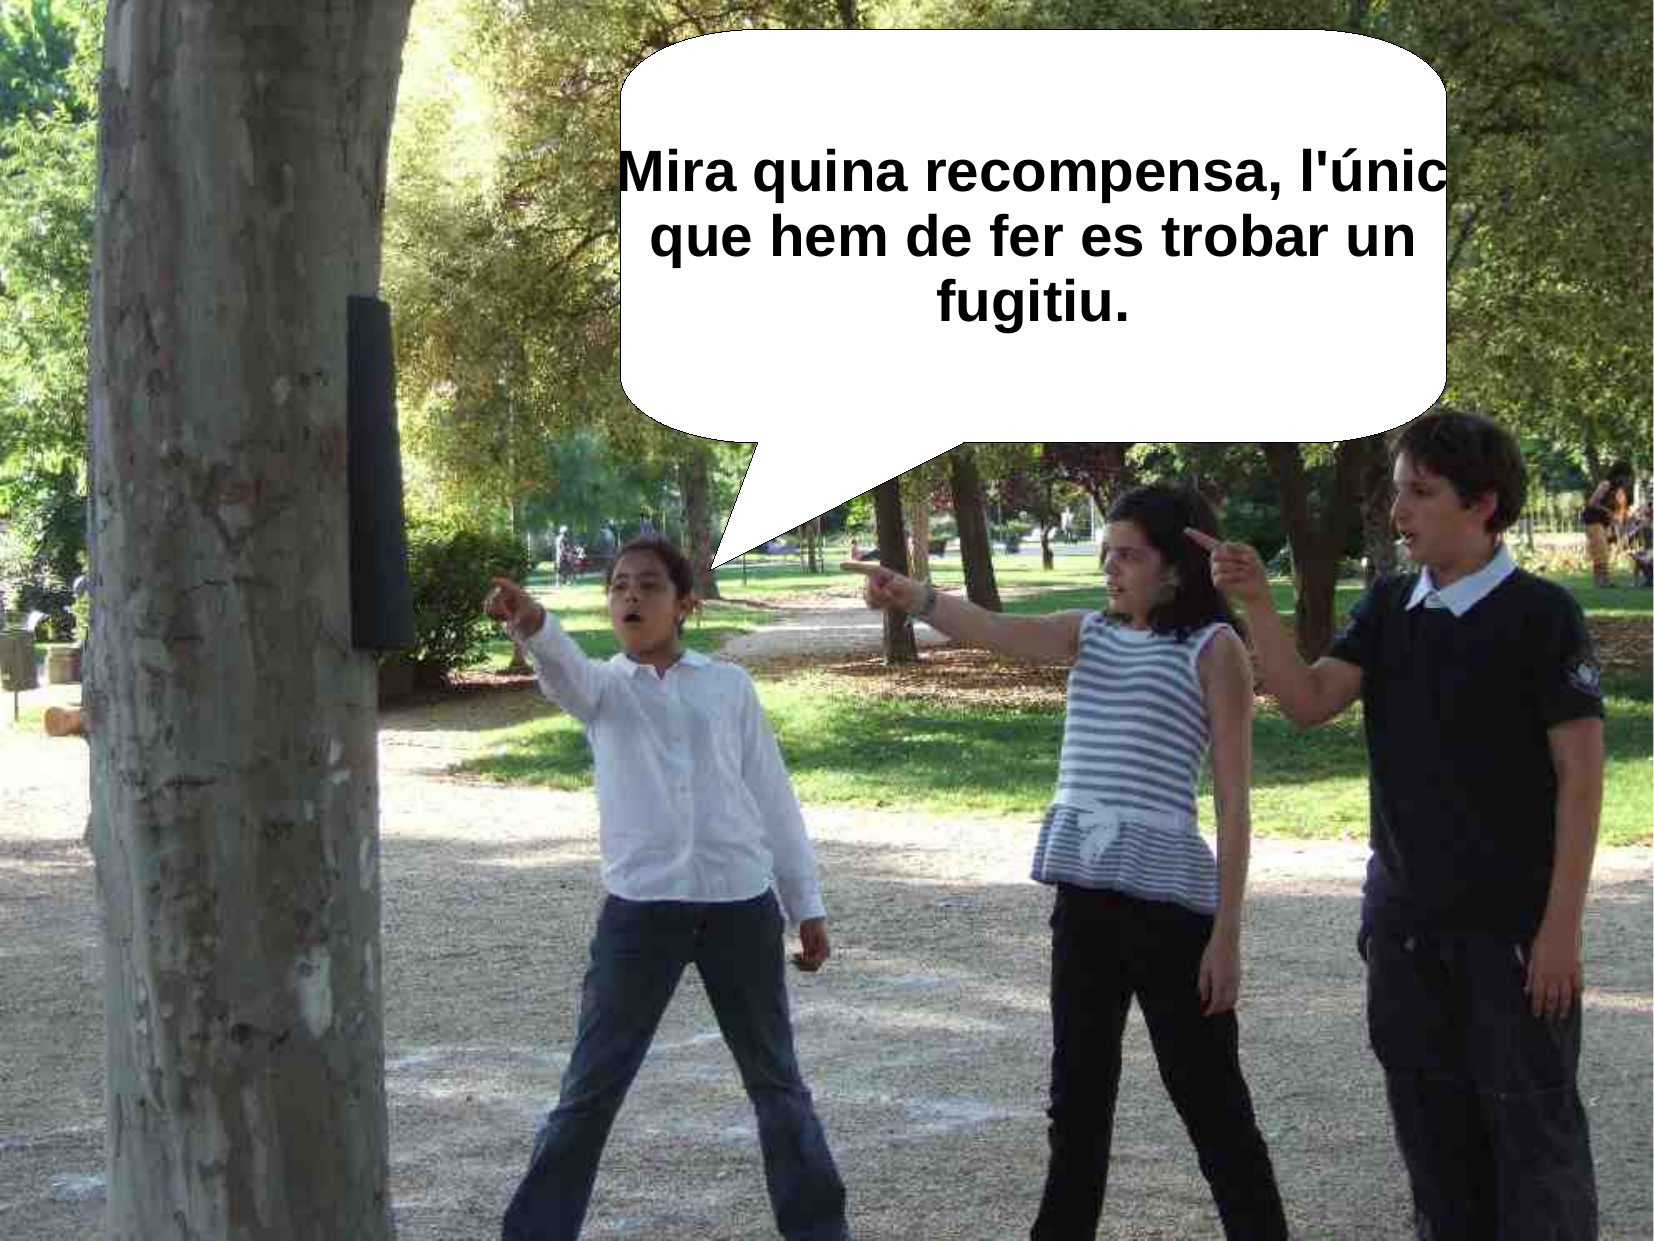

Mira quina recompensa, l'únic
que hem de fer es trobar un
fugitiu.
#